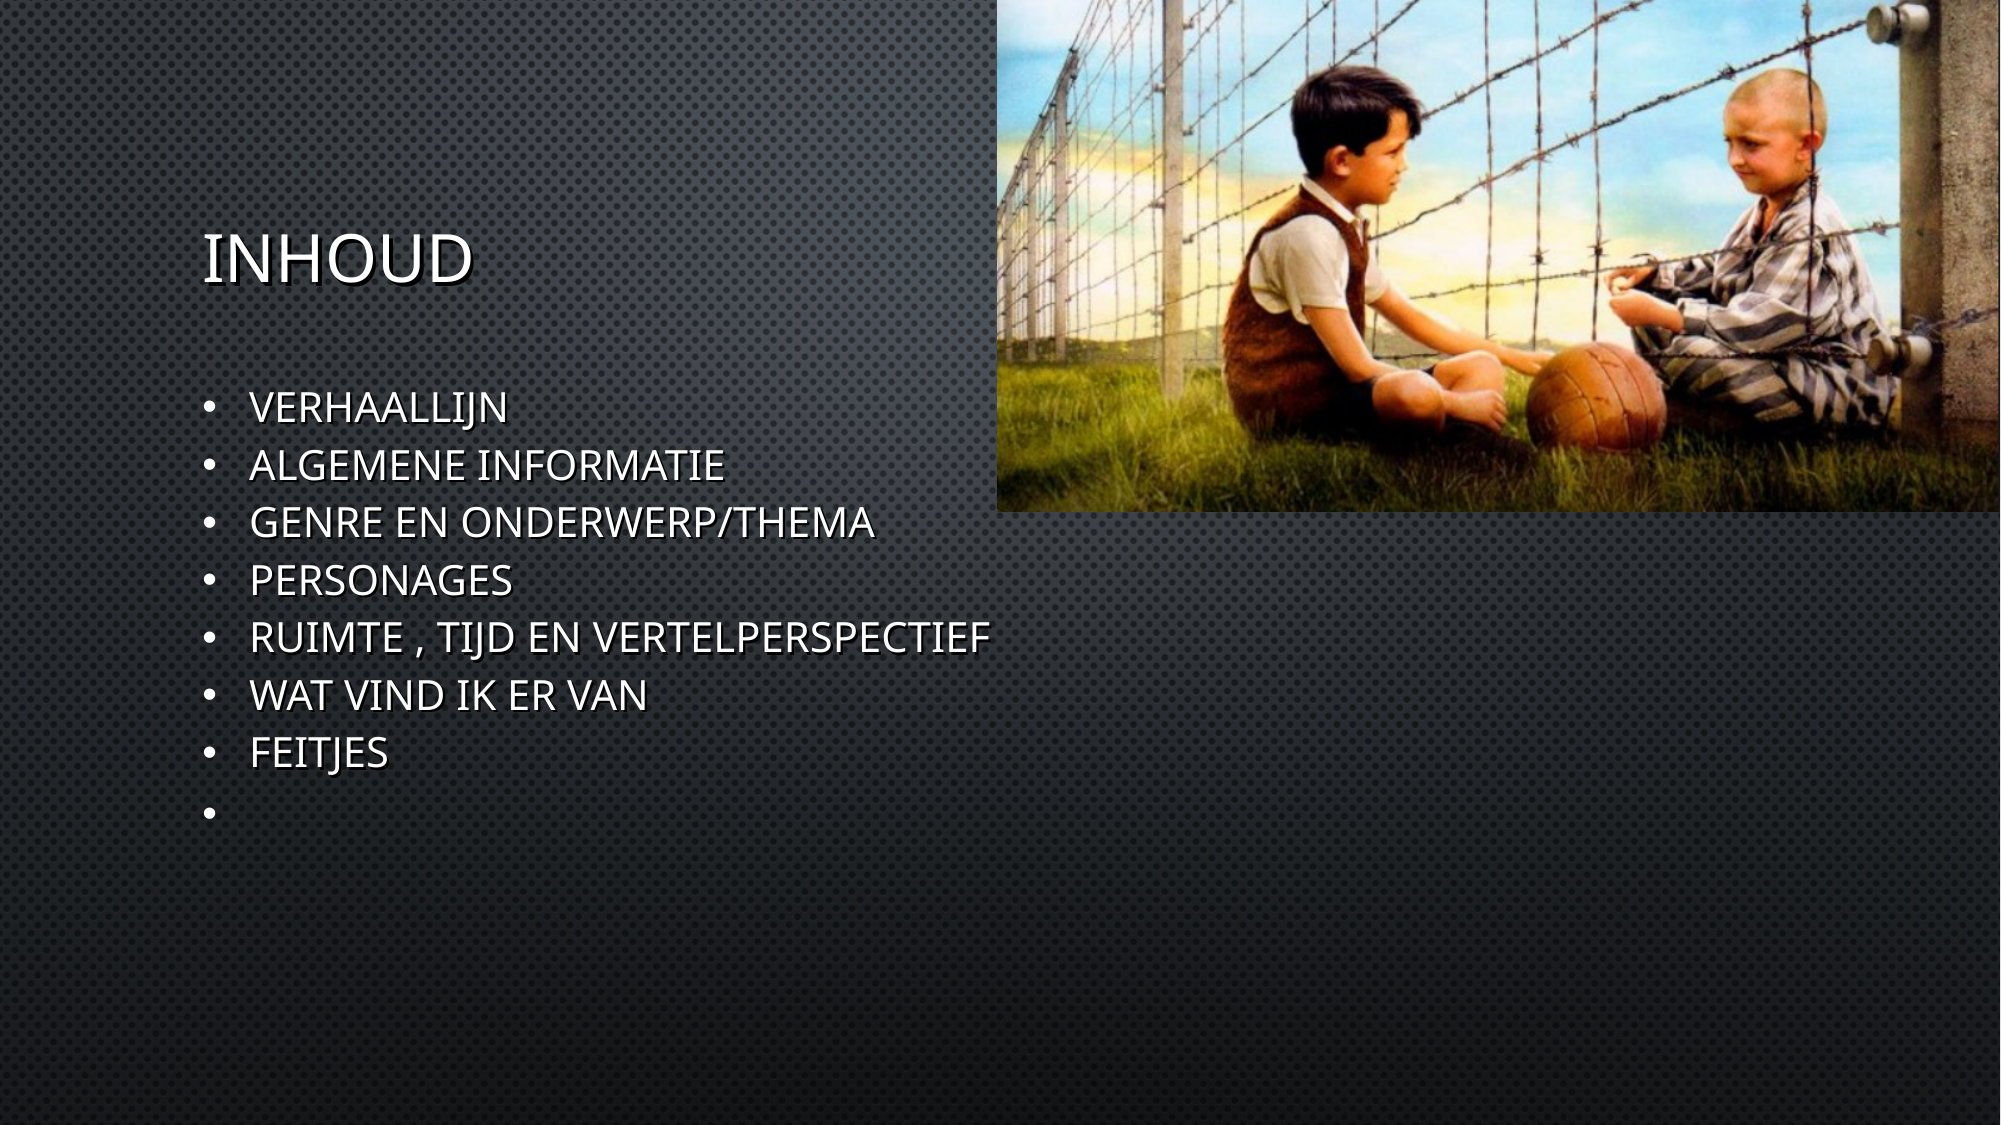

# inhoud
Verhaallijn
Algemene informatie
Genre en onderwerp/thema
Personages
Ruimte , tijd en vertelperspectief
Wat vind ik er van
feitjes